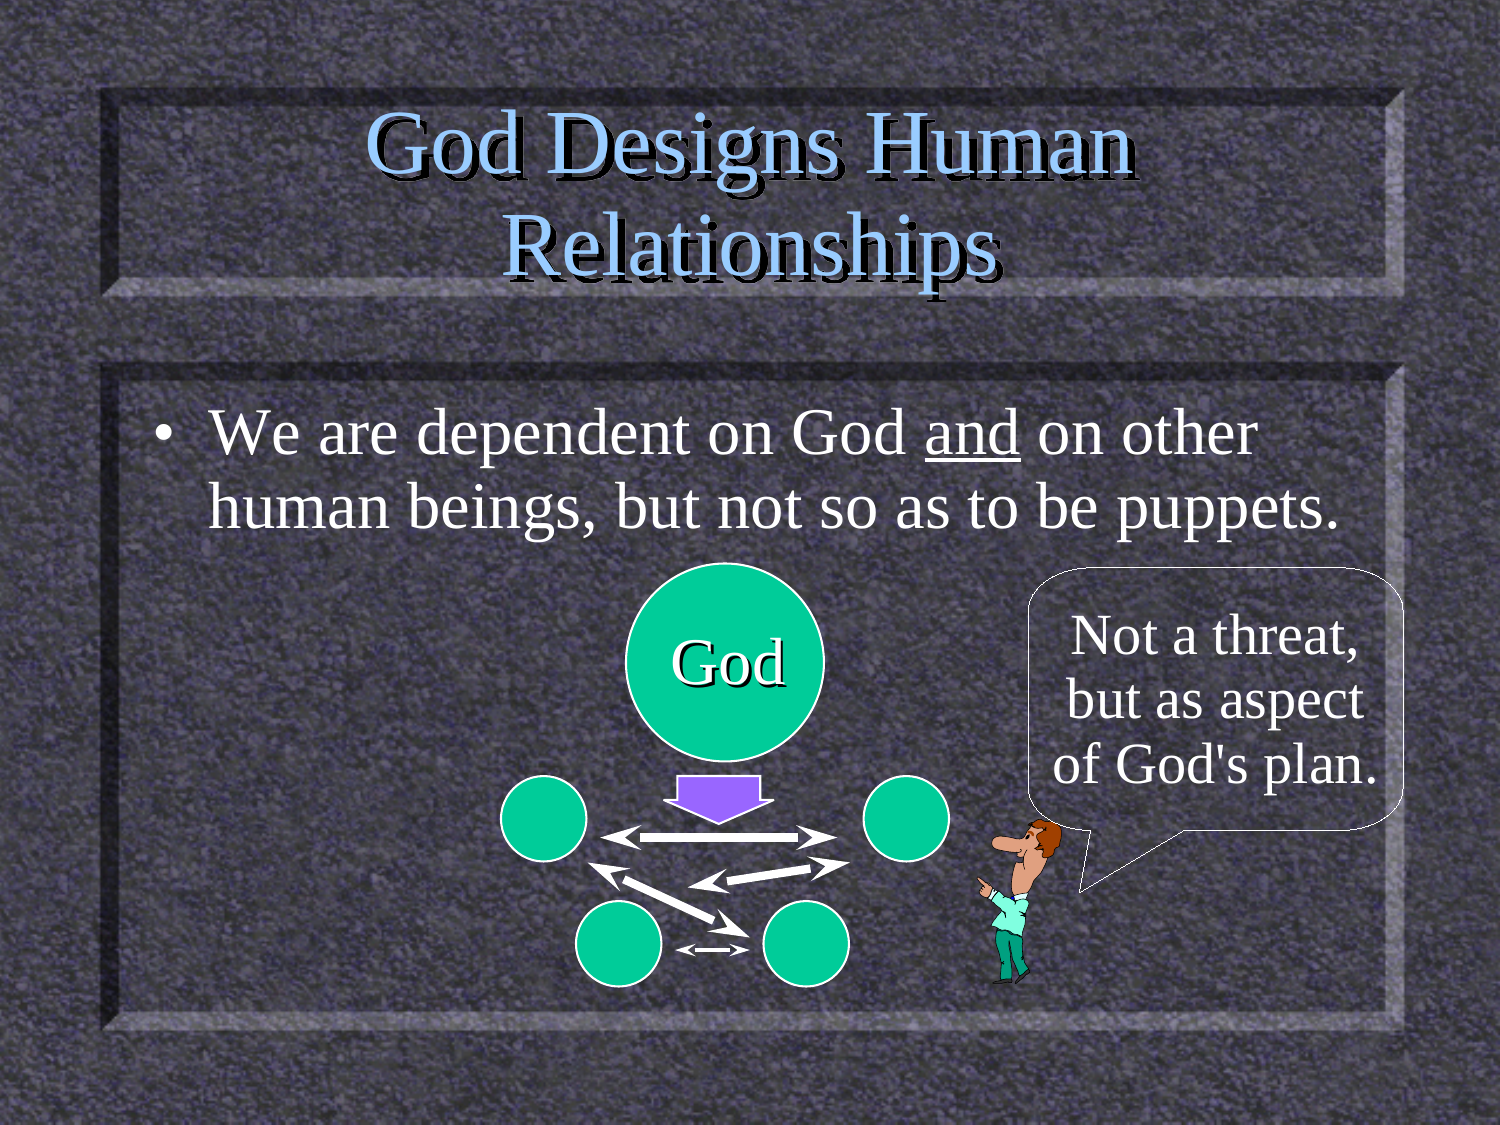

# God Designs Human Relationships
We are dependent on God and on other human beings, but not so as to be puppets.
God
Not a threat,
but as aspect
of God's plan.